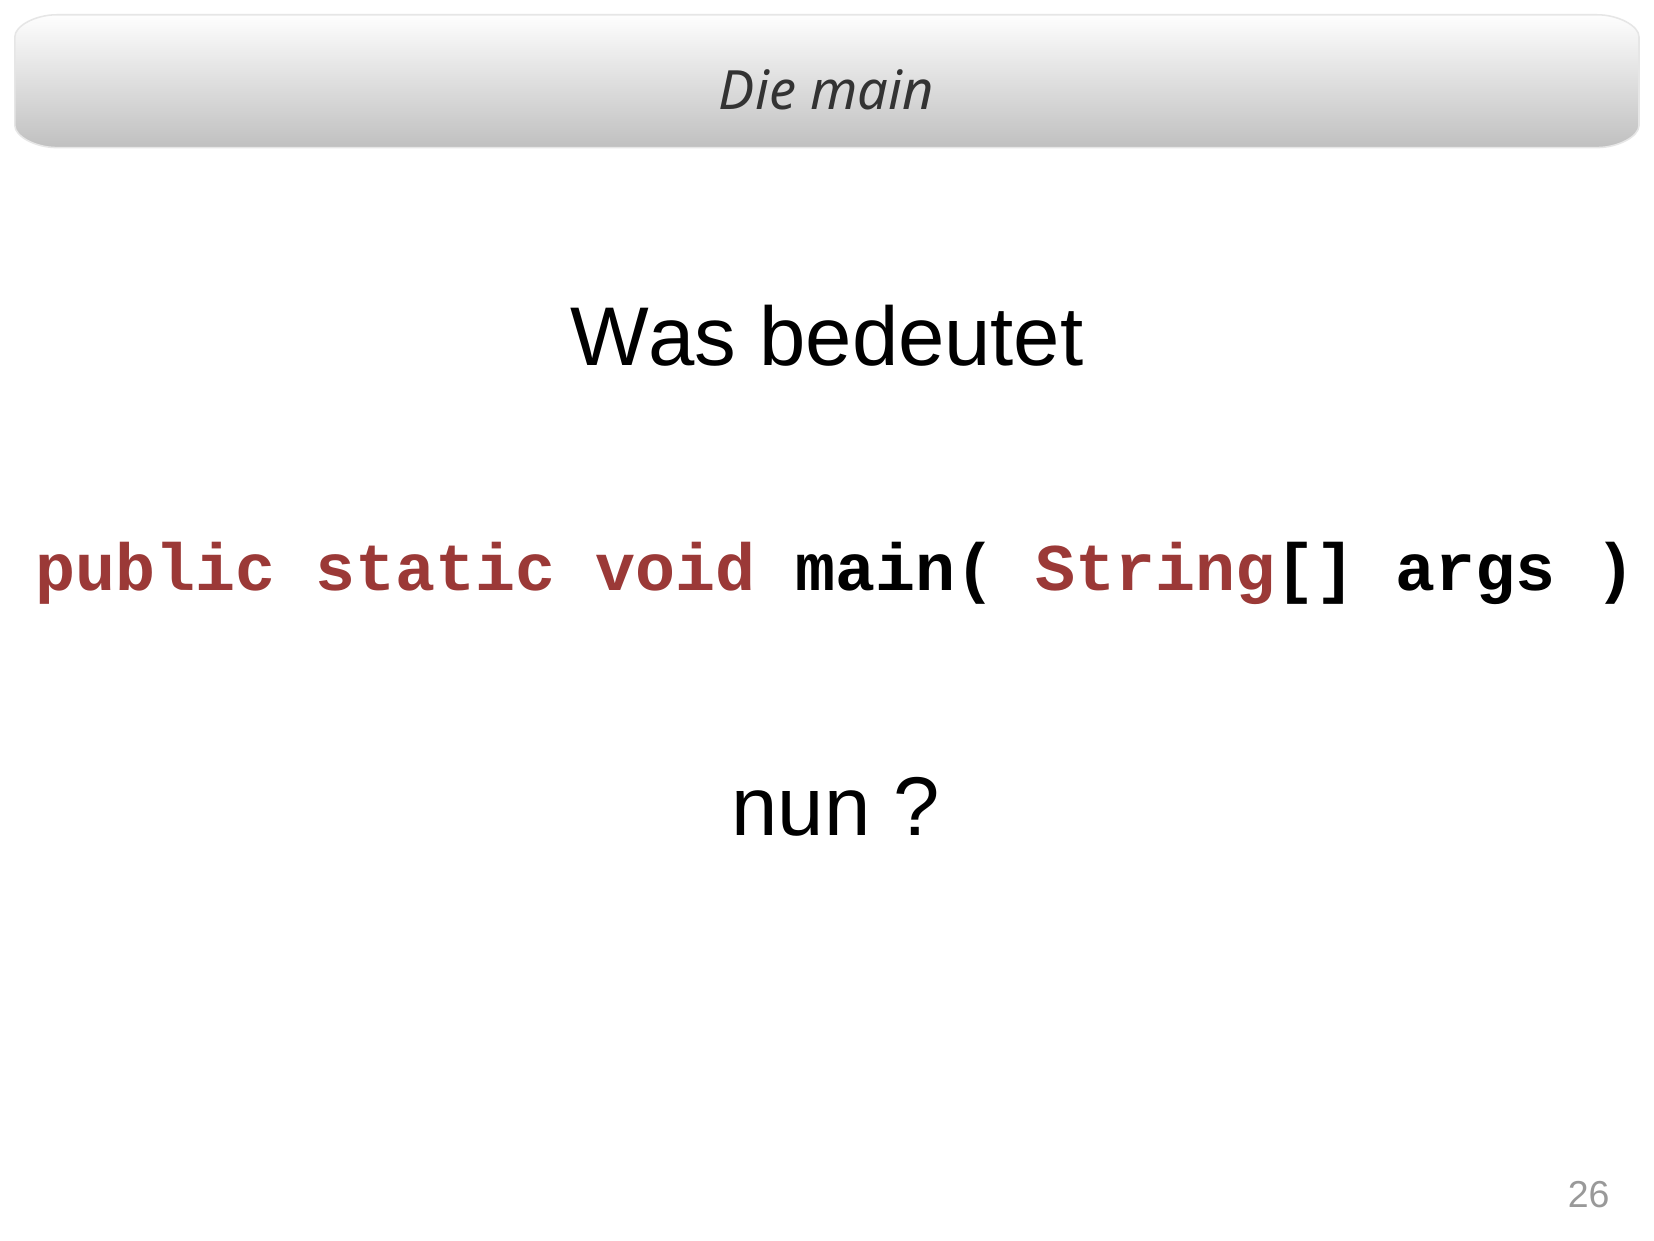

# Die main
Was bedeutet
public static void main( String[] args )
nun ?